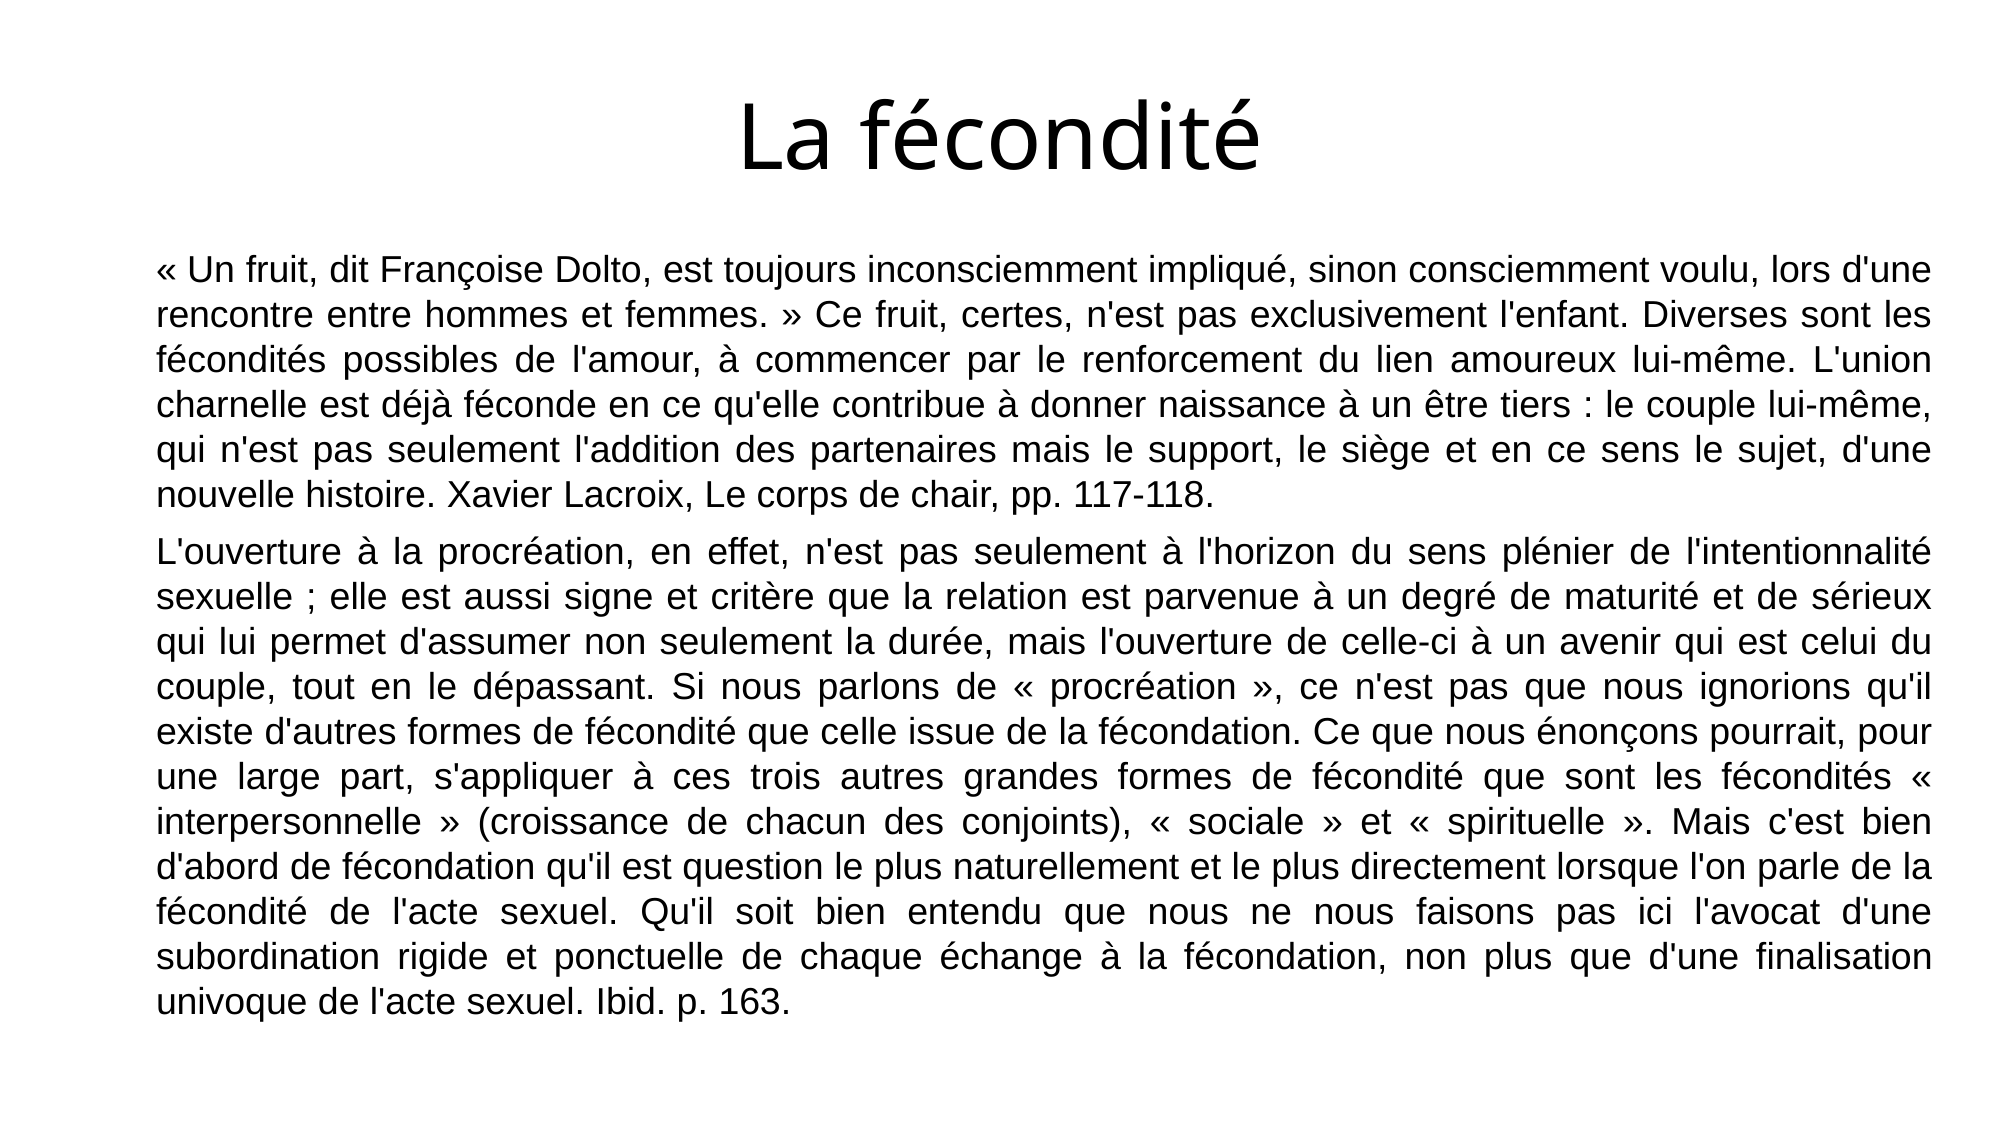

# La fécondité
« Un fruit, dit Françoise Dolto, est toujours inconsciemment impliqué, sinon consciemment voulu, lors d'une rencontre entre hommes et femmes. » Ce fruit, certes, n'est pas exclusivement l'enfant. Diverses sont les fécondités possibles de l'amour, à commencer par le renforcement du lien amoureux lui-même. L'union charnelle est déjà féconde en ce qu'elle contribue à donner naissance à un être tiers : le couple lui-même, qui n'est pas seulement l'addition des partenaires mais le support, le siège et en ce sens le sujet, d'une nouvelle histoire. Xavier Lacroix, Le corps de chair, pp. 117-118.
L'ouverture à la procréation, en effet, n'est pas seulement à l'horizon du sens plénier de l'intentionnalité sexuelle ; elle est aussi signe et critère que la relation est parvenue à un degré de maturité et de sérieux qui lui permet d'assumer non seulement la durée, mais l'ouverture de celle-ci à un avenir qui est celui du couple, tout en le dépassant. Si nous parlons de « procréation », ce n'est pas que nous ignorions qu'il existe d'autres formes de fécondité que celle issue de la fécondation. Ce que nous énonçons pourrait, pour une large part, s'appliquer à ces trois autres grandes formes de fécondité que sont les fécondités « interpersonnelle » (croissance de chacun des conjoints), « sociale » et « spirituelle ». Mais c'est bien d'abord de fécondation qu'il est question le plus naturellement et le plus directement lorsque l'on parle de la fécondité de l'acte sexuel. Qu'il soit bien entendu que nous ne nous faisons pas ici l'avocat d'une subordination rigide et ponctuelle de chaque échange à la fécondation, non plus que d'une finalisation univoque de l'acte sexuel. Ibid. p. 163.